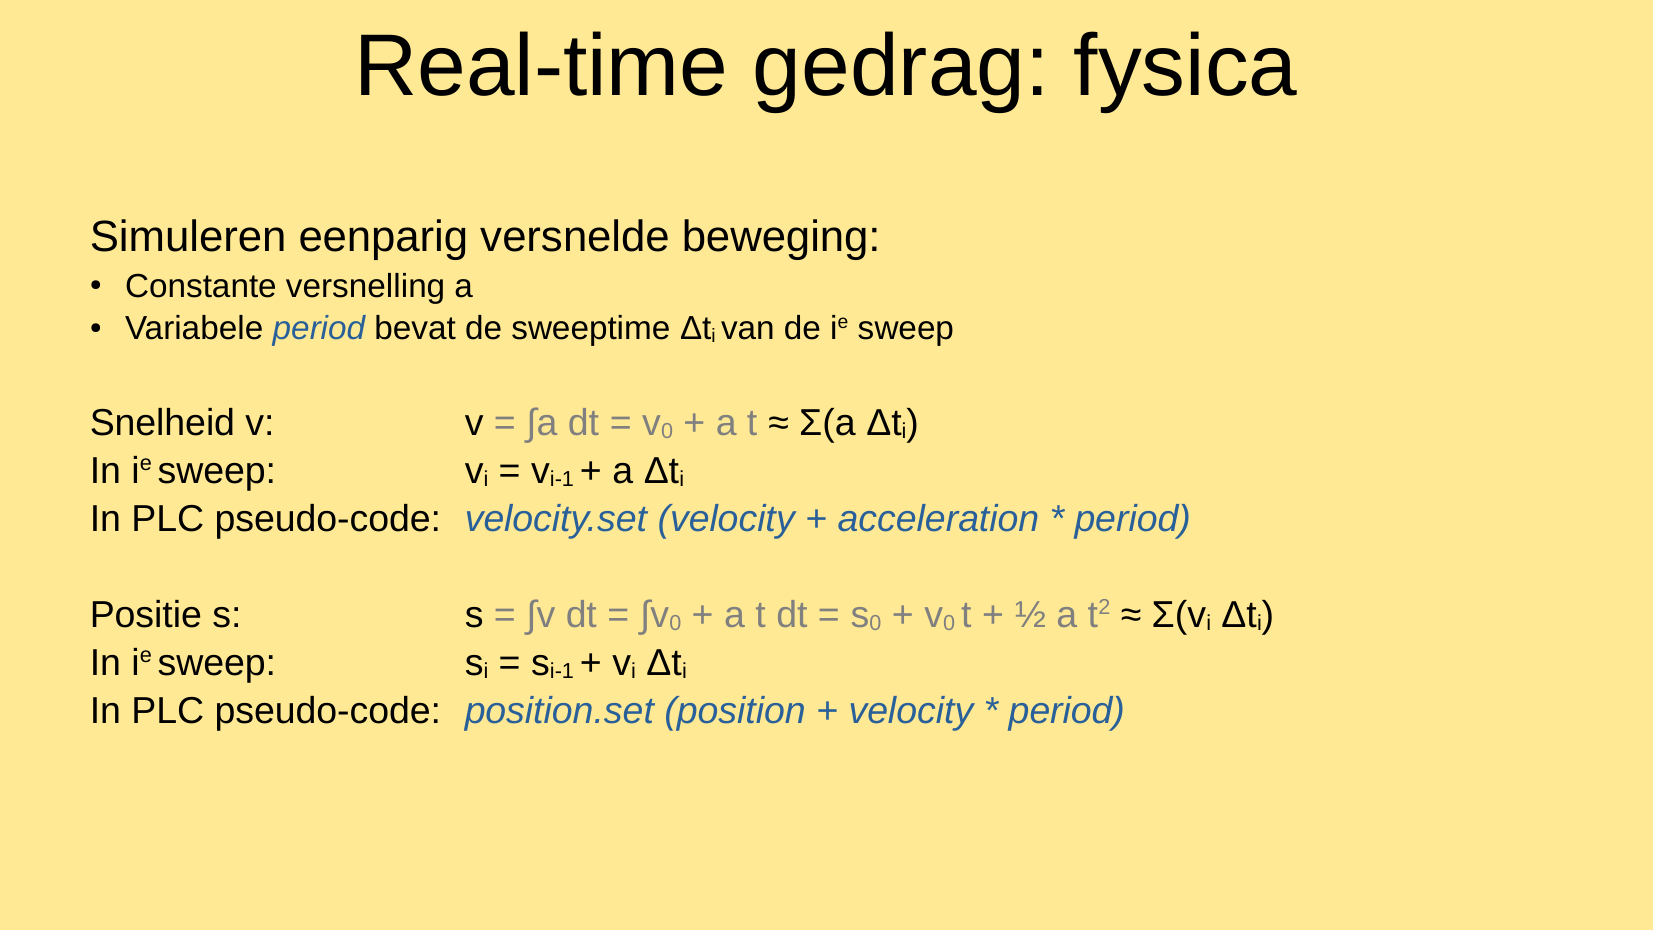

# Real-time gedrag: fysica
Simuleren eenparig versnelde beweging:
Constante versnelling a
Variabele period bevat de sweeptime Δti van de ie sweep
Snelheid v:			v = ∫a dt = v0 + a t ≈ Σ(a Δti)
In ie sweep:			vi = vi-1 + a Δti
In PLC pseudo-code:	velocity.set (velocity + acceleration * period)
Positie s:			s = ∫v dt = ∫v0 + a t dt = s0 + v0 t + ½ a t2 ≈ Σ(vi Δti)
In ie sweep:			si = si-1 + vi Δti
In PLC pseudo-code:	position.set (position + velocity * period)